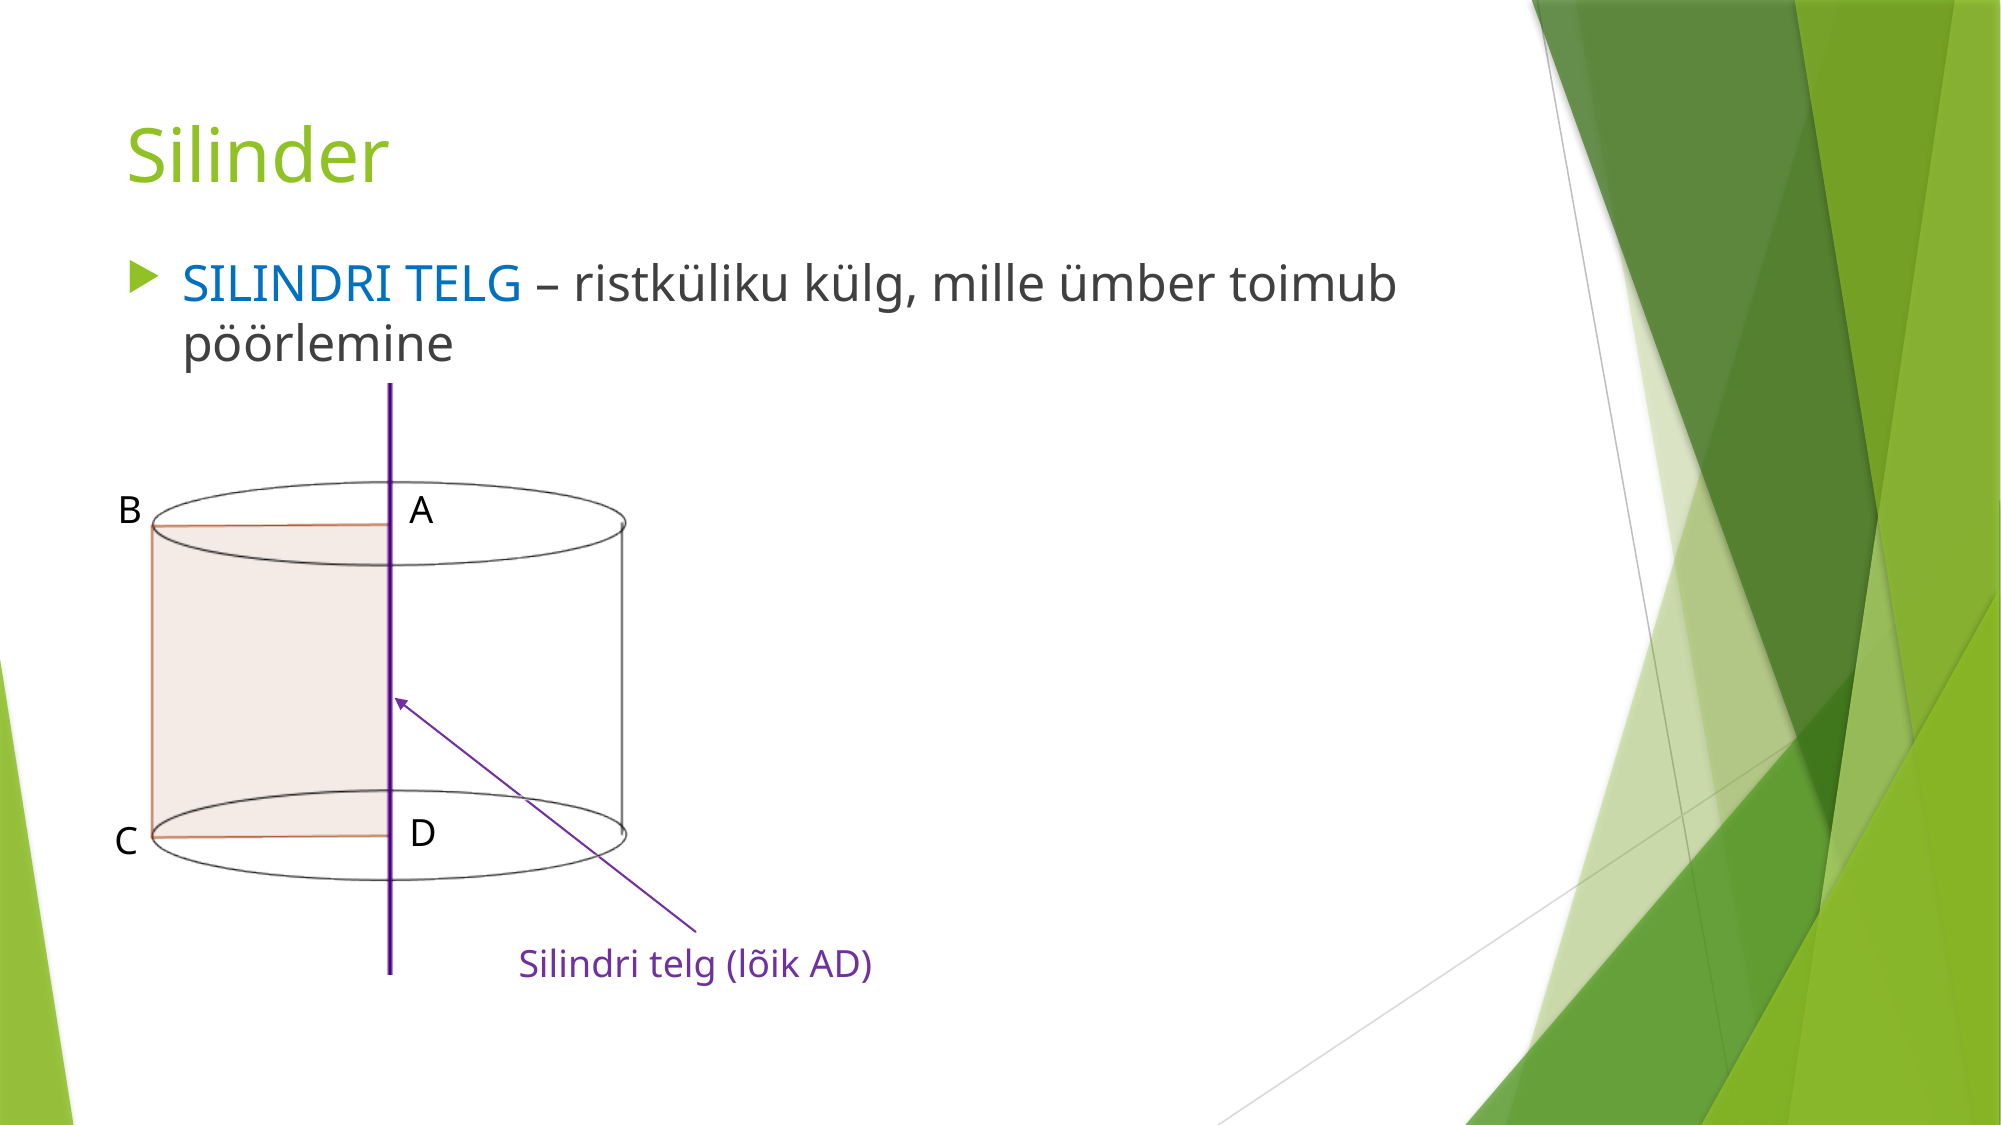

# Silinder
SILINDRI TELG – ristküliku külg, mille ümber toimub pöörlemine
B
A
D
C
Silindri telg (lõik AD)